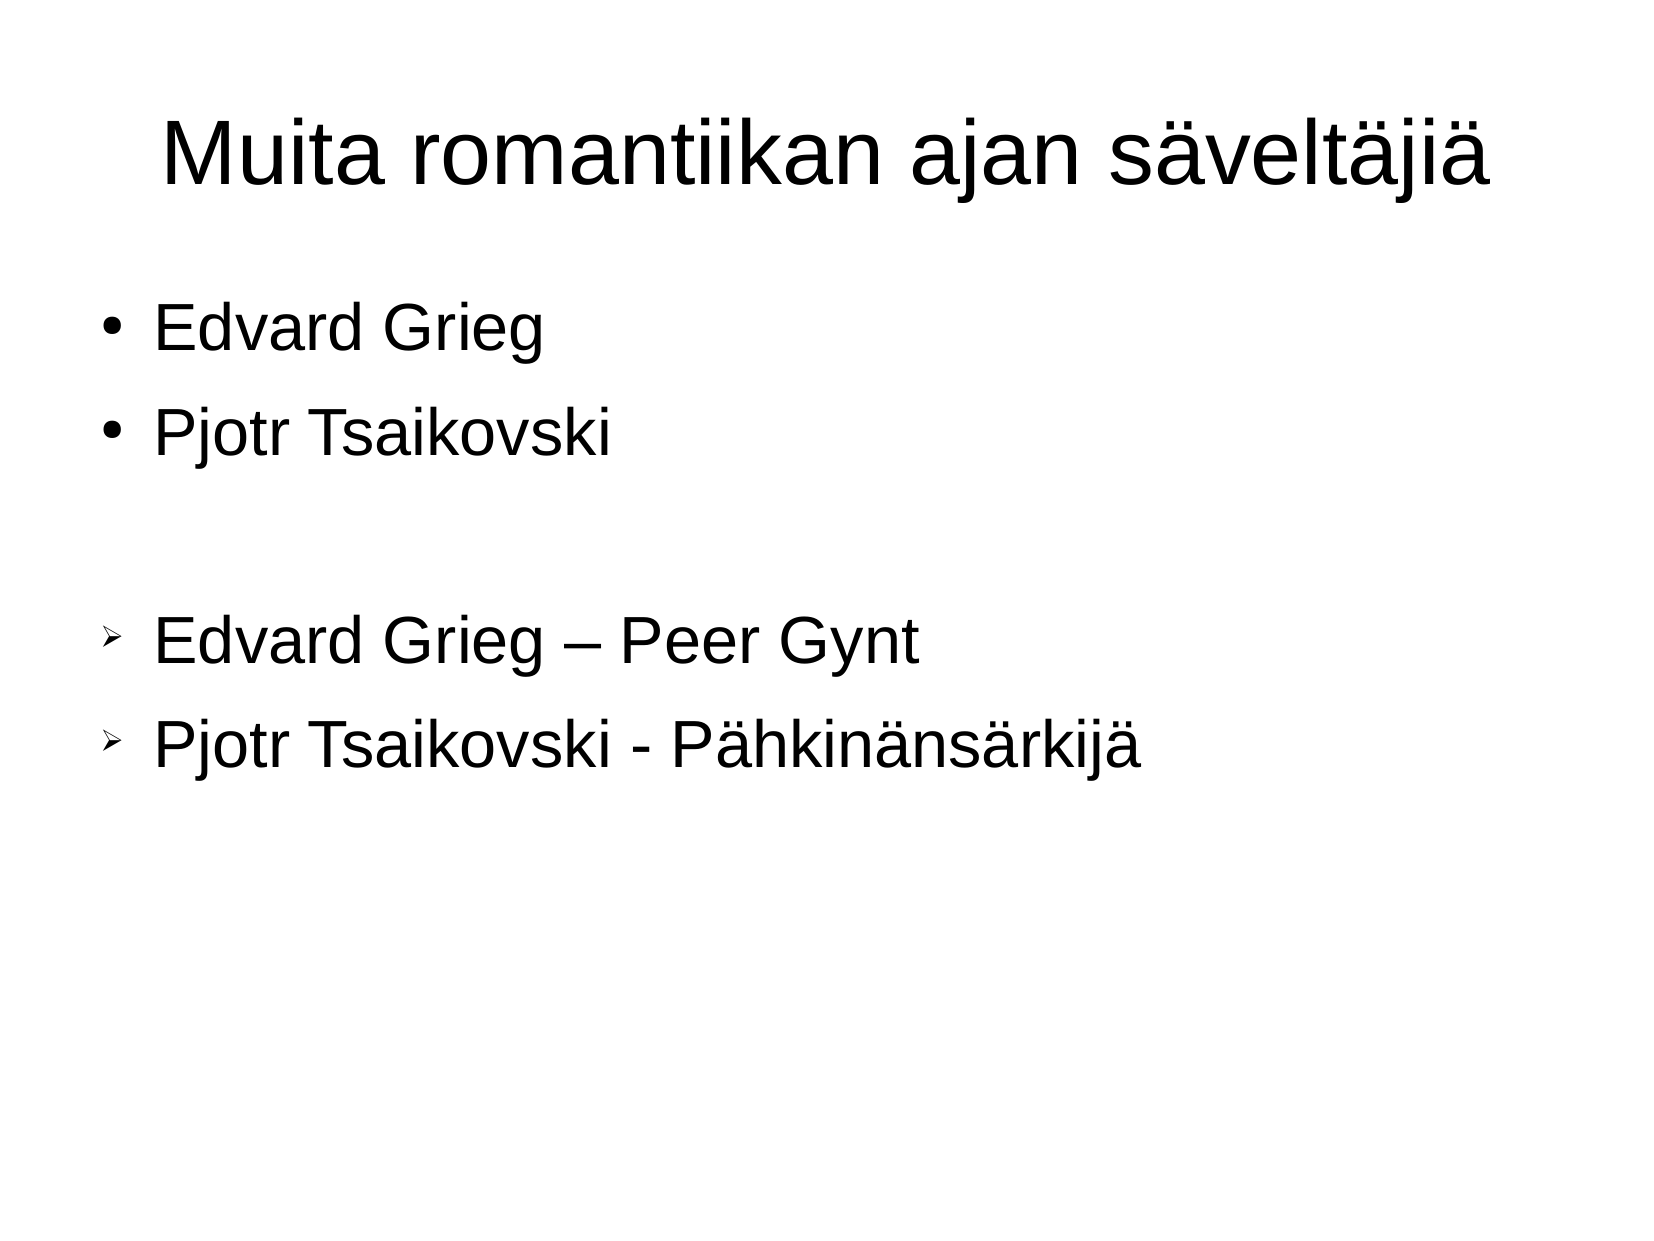

# Muita romantiikan ajan säveltäjiä
Edvard Grieg
Pjotr Tsaikovski
Edvard Grieg – Peer Gynt
Pjotr Tsaikovski - Pähkinänsärkijä